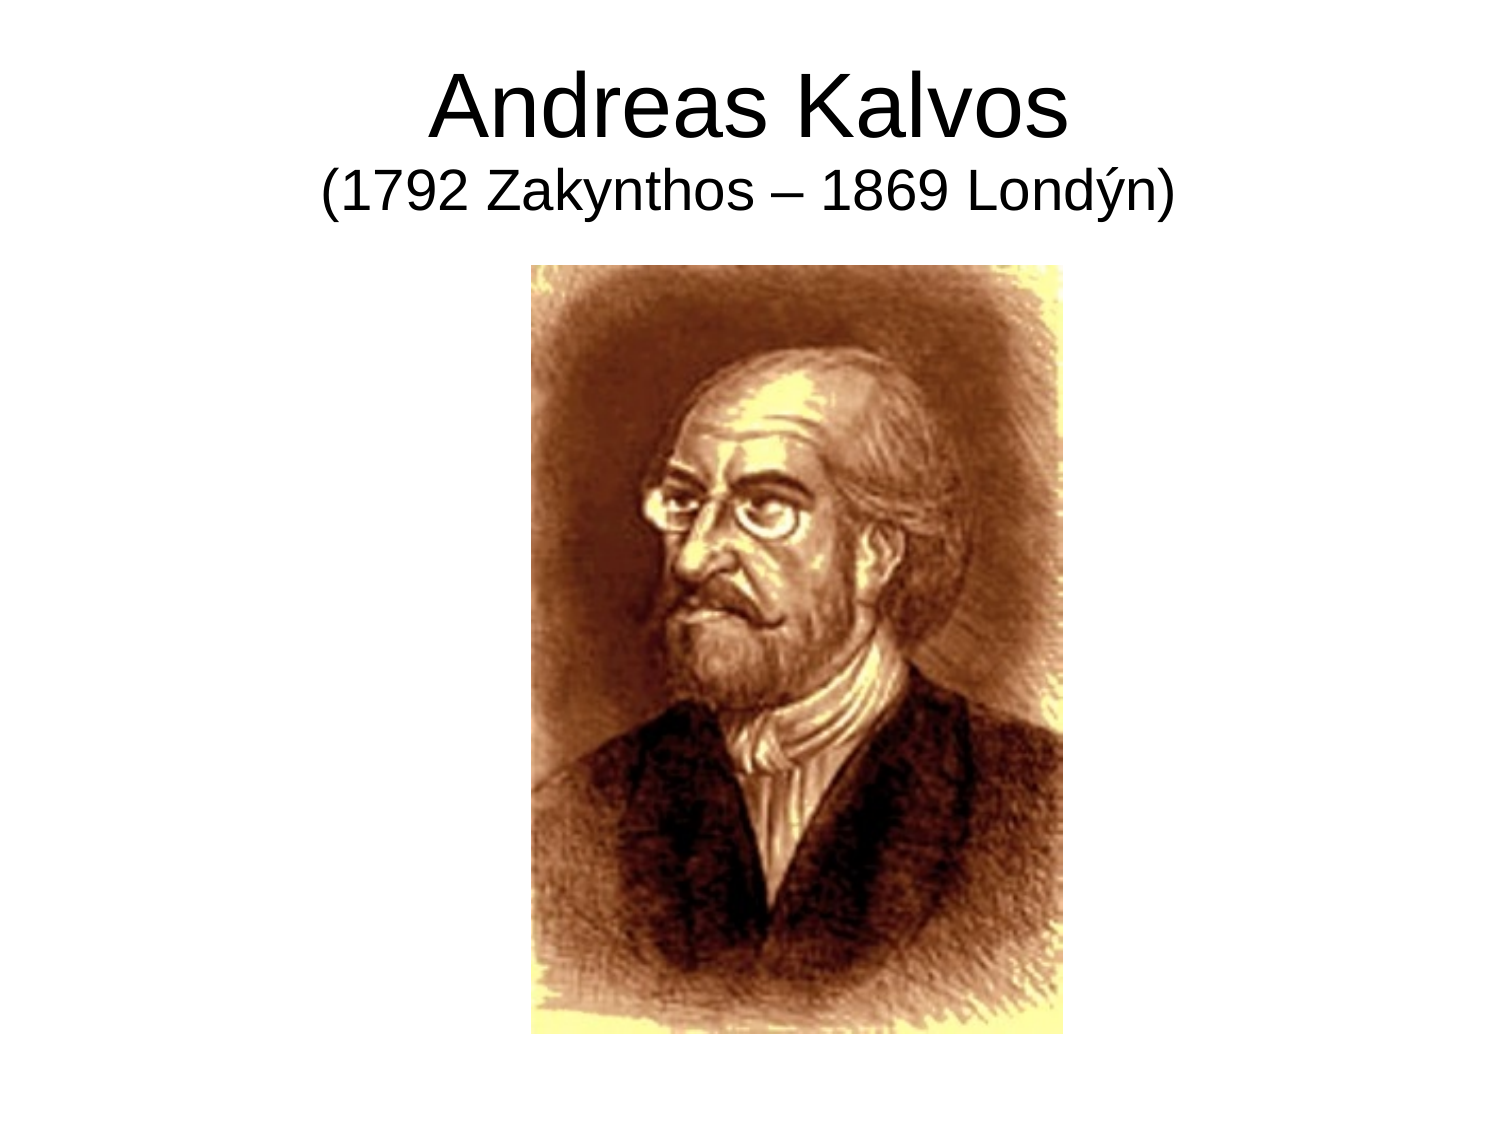

# Andreas Kalvos (1792 Zakynthos – 1869 Londýn)